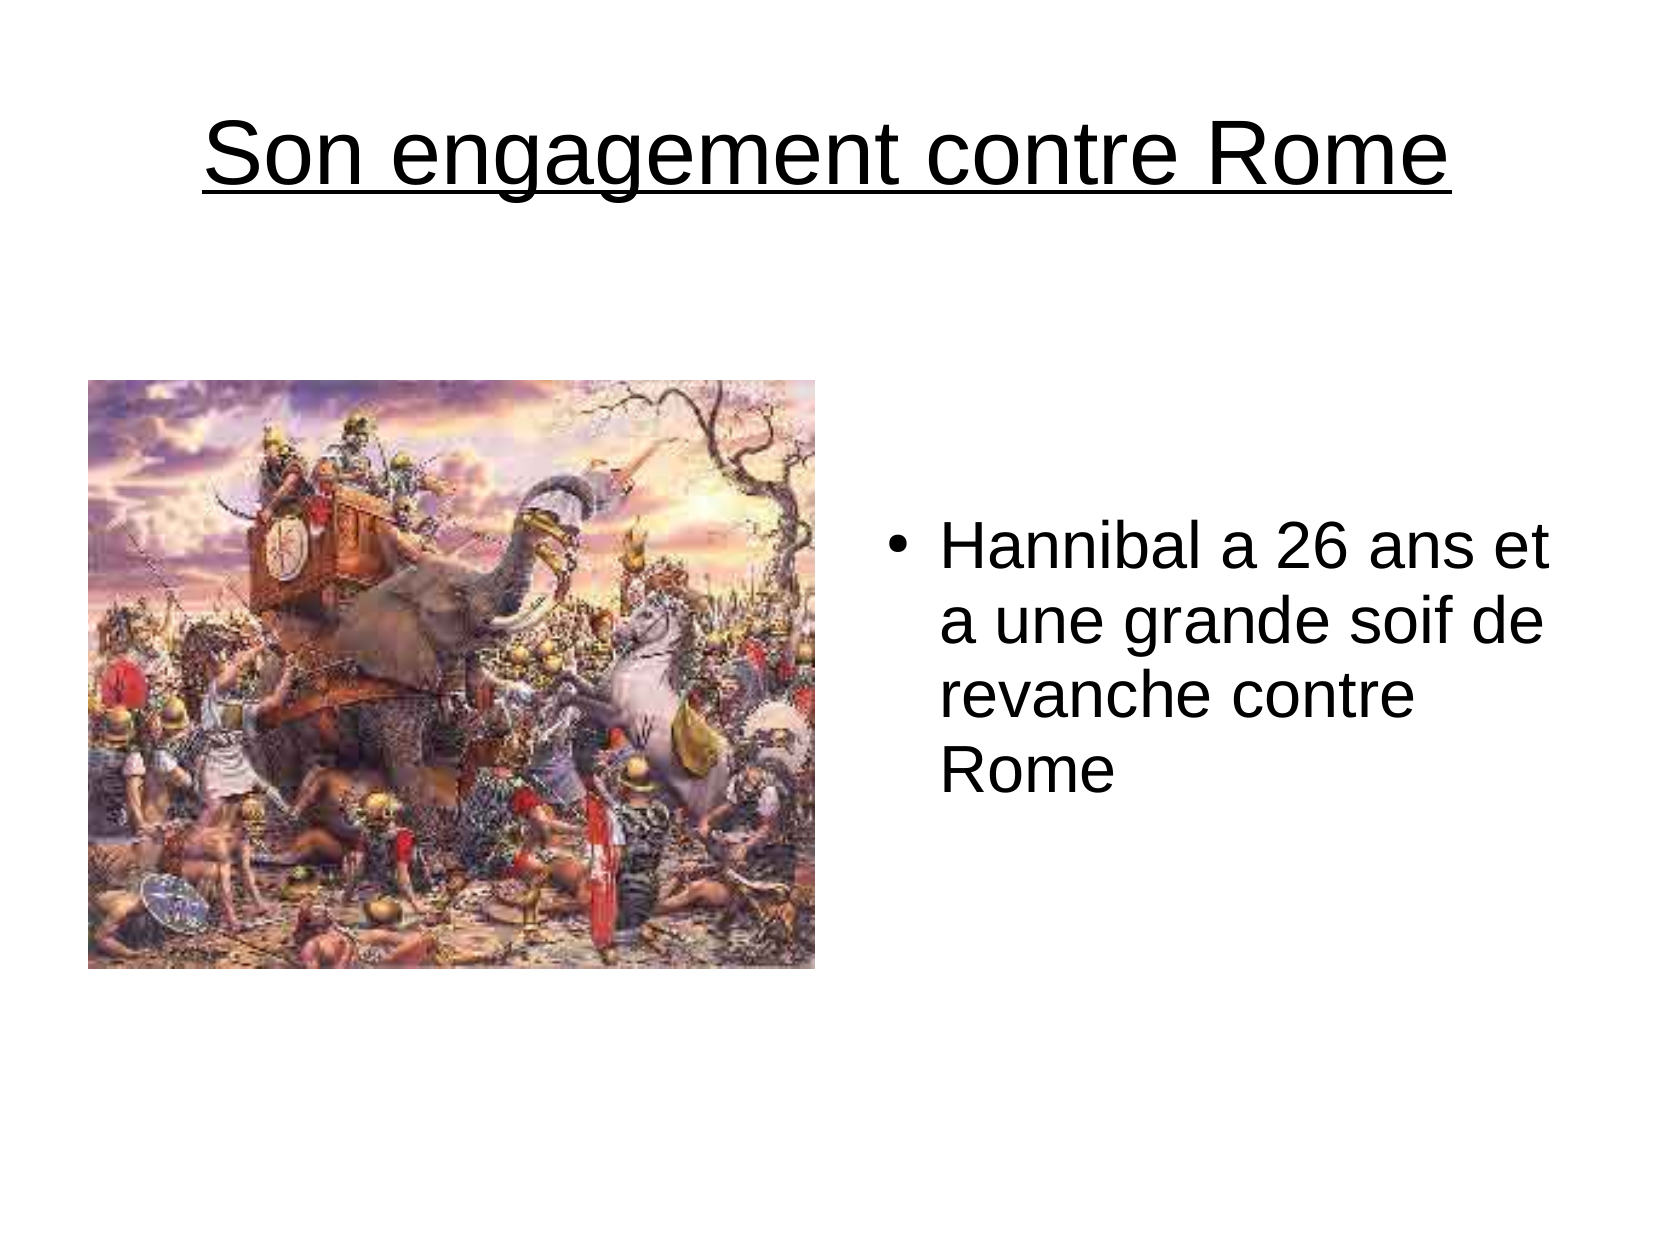

# Son engagement contre Rome
Hannibal a 26 ans et a une grande soif de revanche contre Rome